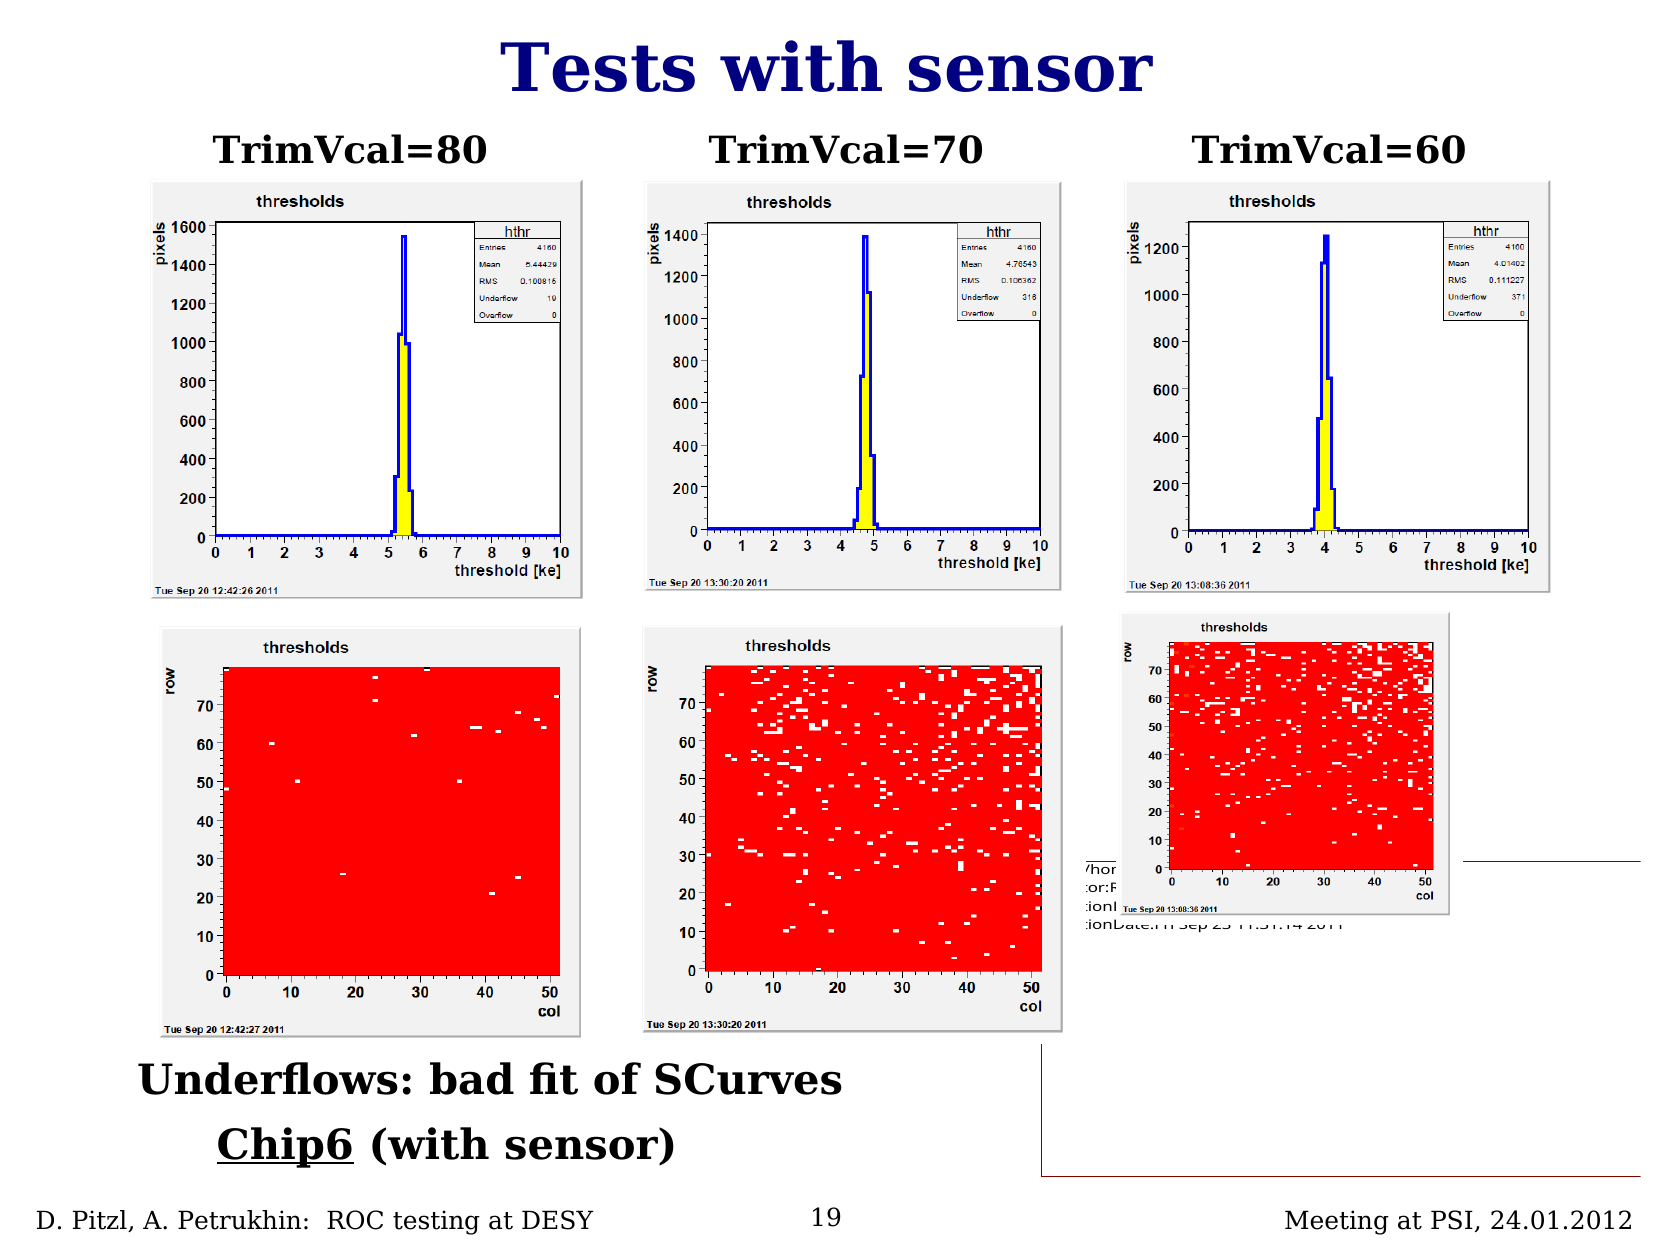

# Tests with sensor
TrimVcal=80 TrimVcal=70 TrimVcal=60
Underflows: bad fit of SCurves
Chip6 (with sensor)